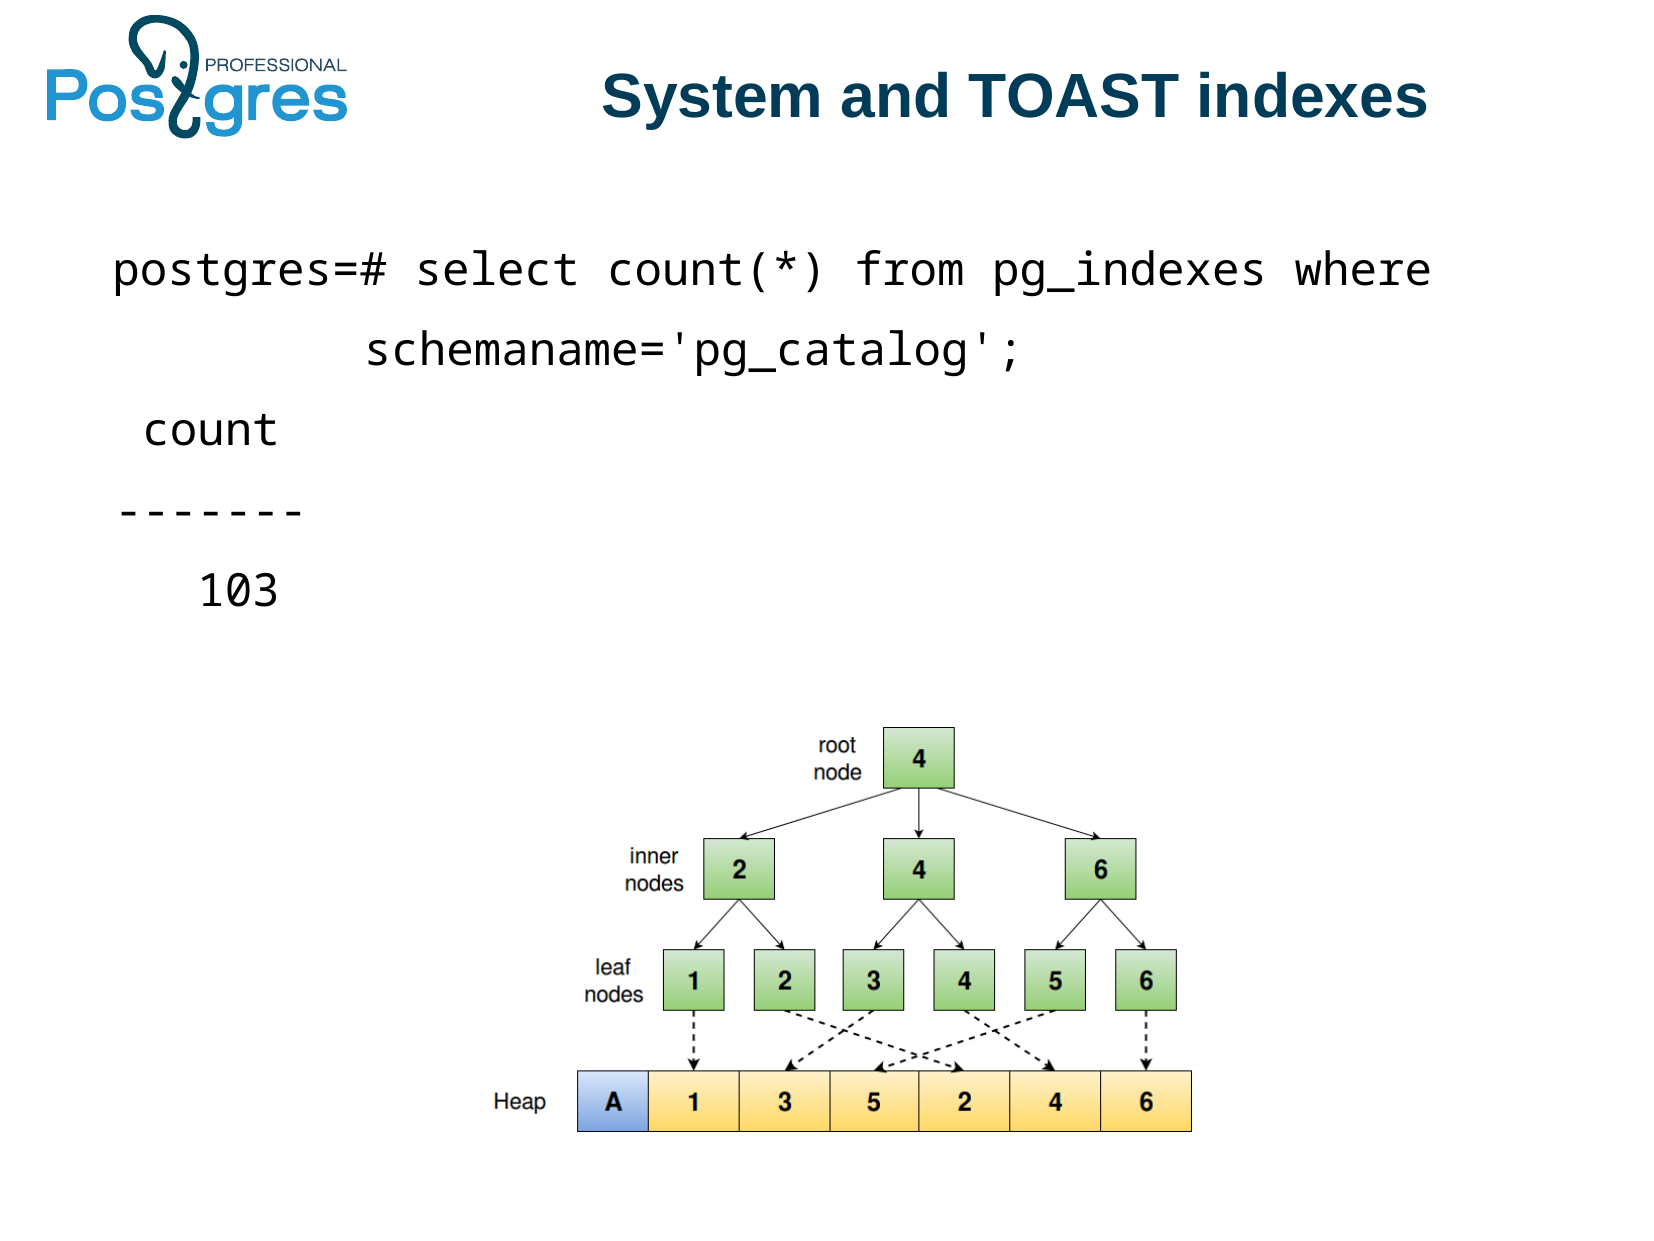

# System and TOAST indexes
postgres=# select count(*) from pg_indexes where
 			 schemaname='pg_catalog';
 count
-------
 103